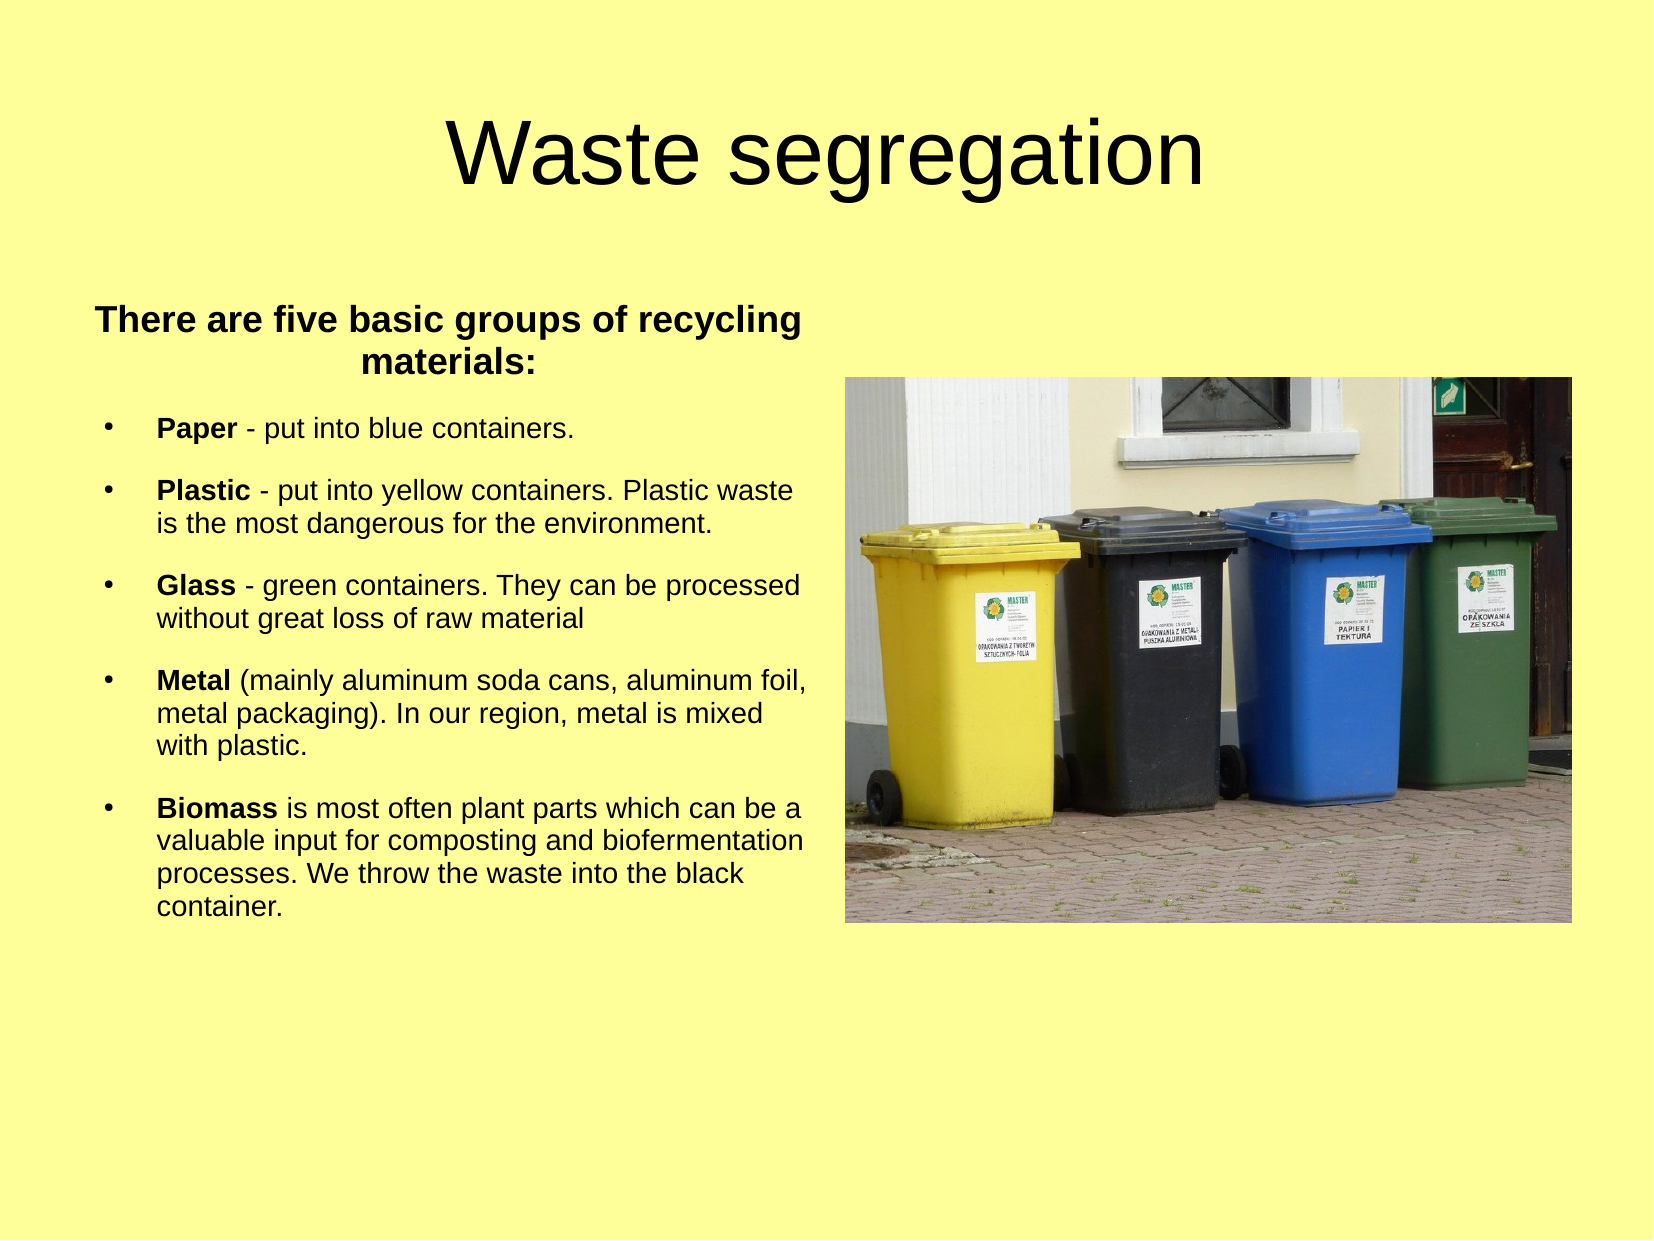

# Waste segregation
There are five basic groups of recycling materials:
Paper - put into blue containers.
Plastic - put into yellow containers. Plastic waste is the most dangerous for the environment.
Glass - green containers. They can be processed without great loss of raw material
Metal (mainly aluminum soda cans, aluminum foil, metal packaging). In our region, metal is mixed with plastic.
Biomass is most often plant parts which can be a valuable input for composting and biofermentation processes. We throw the waste into the black container.